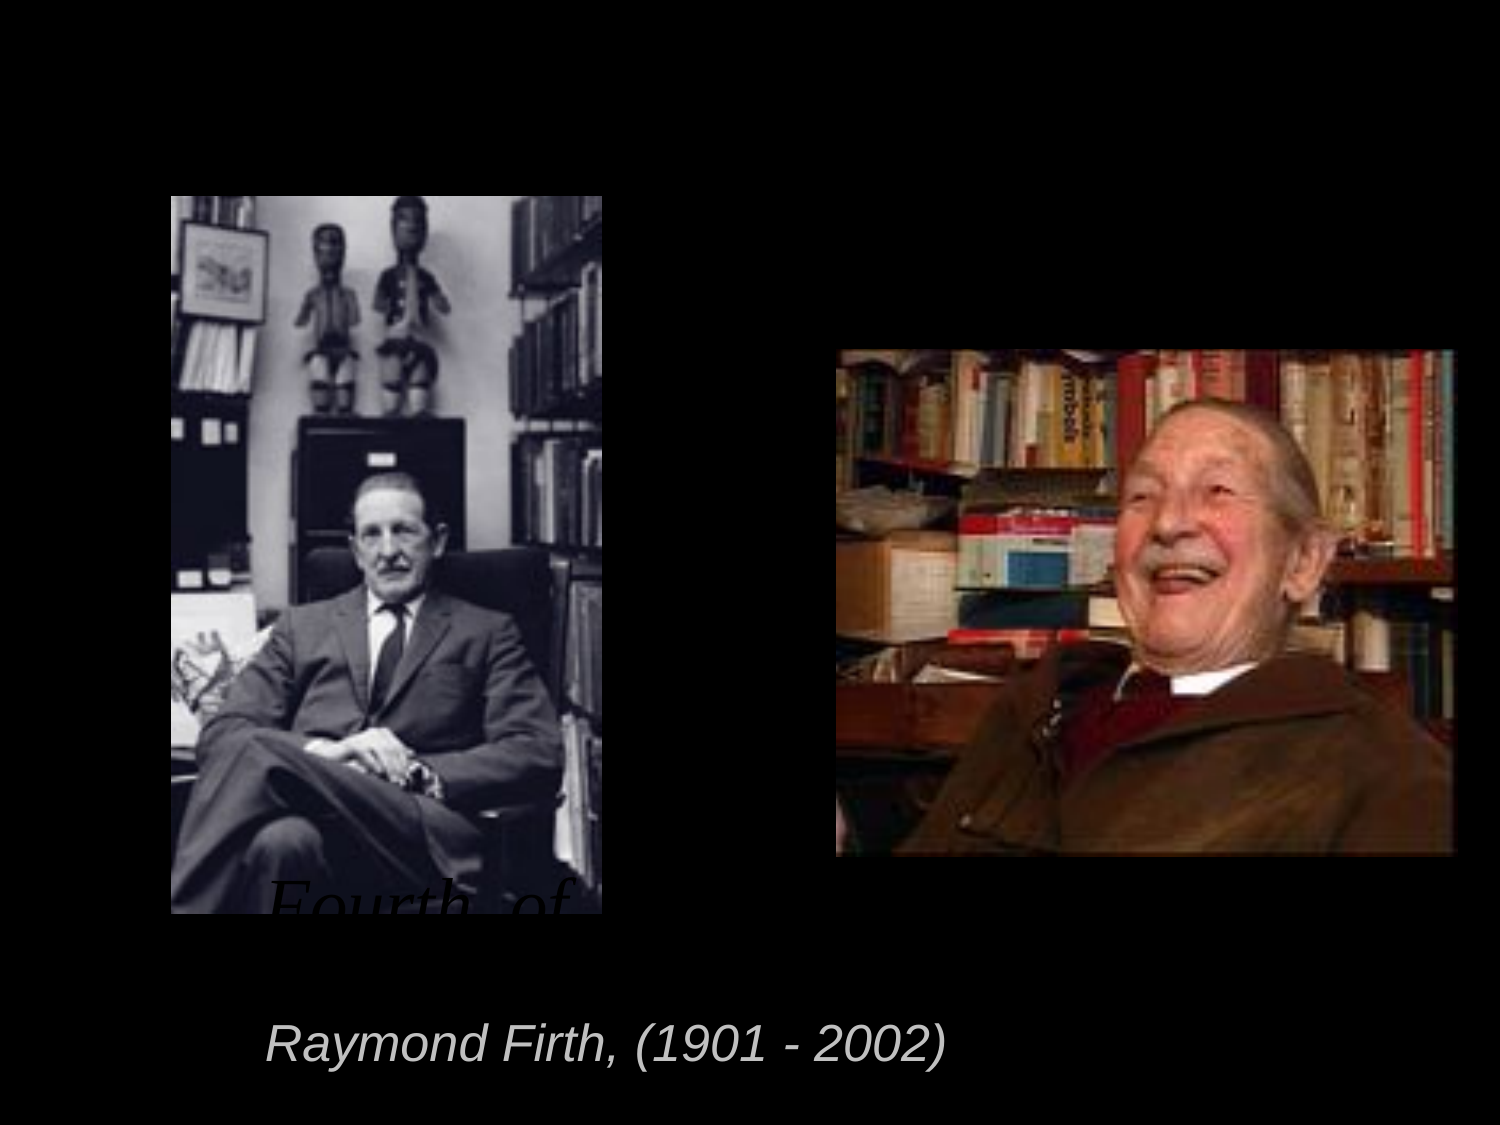

Fourth of Firth:
B aphical Festschrift of Sir Raymond
Raymond Firth, (1901 - 2002)